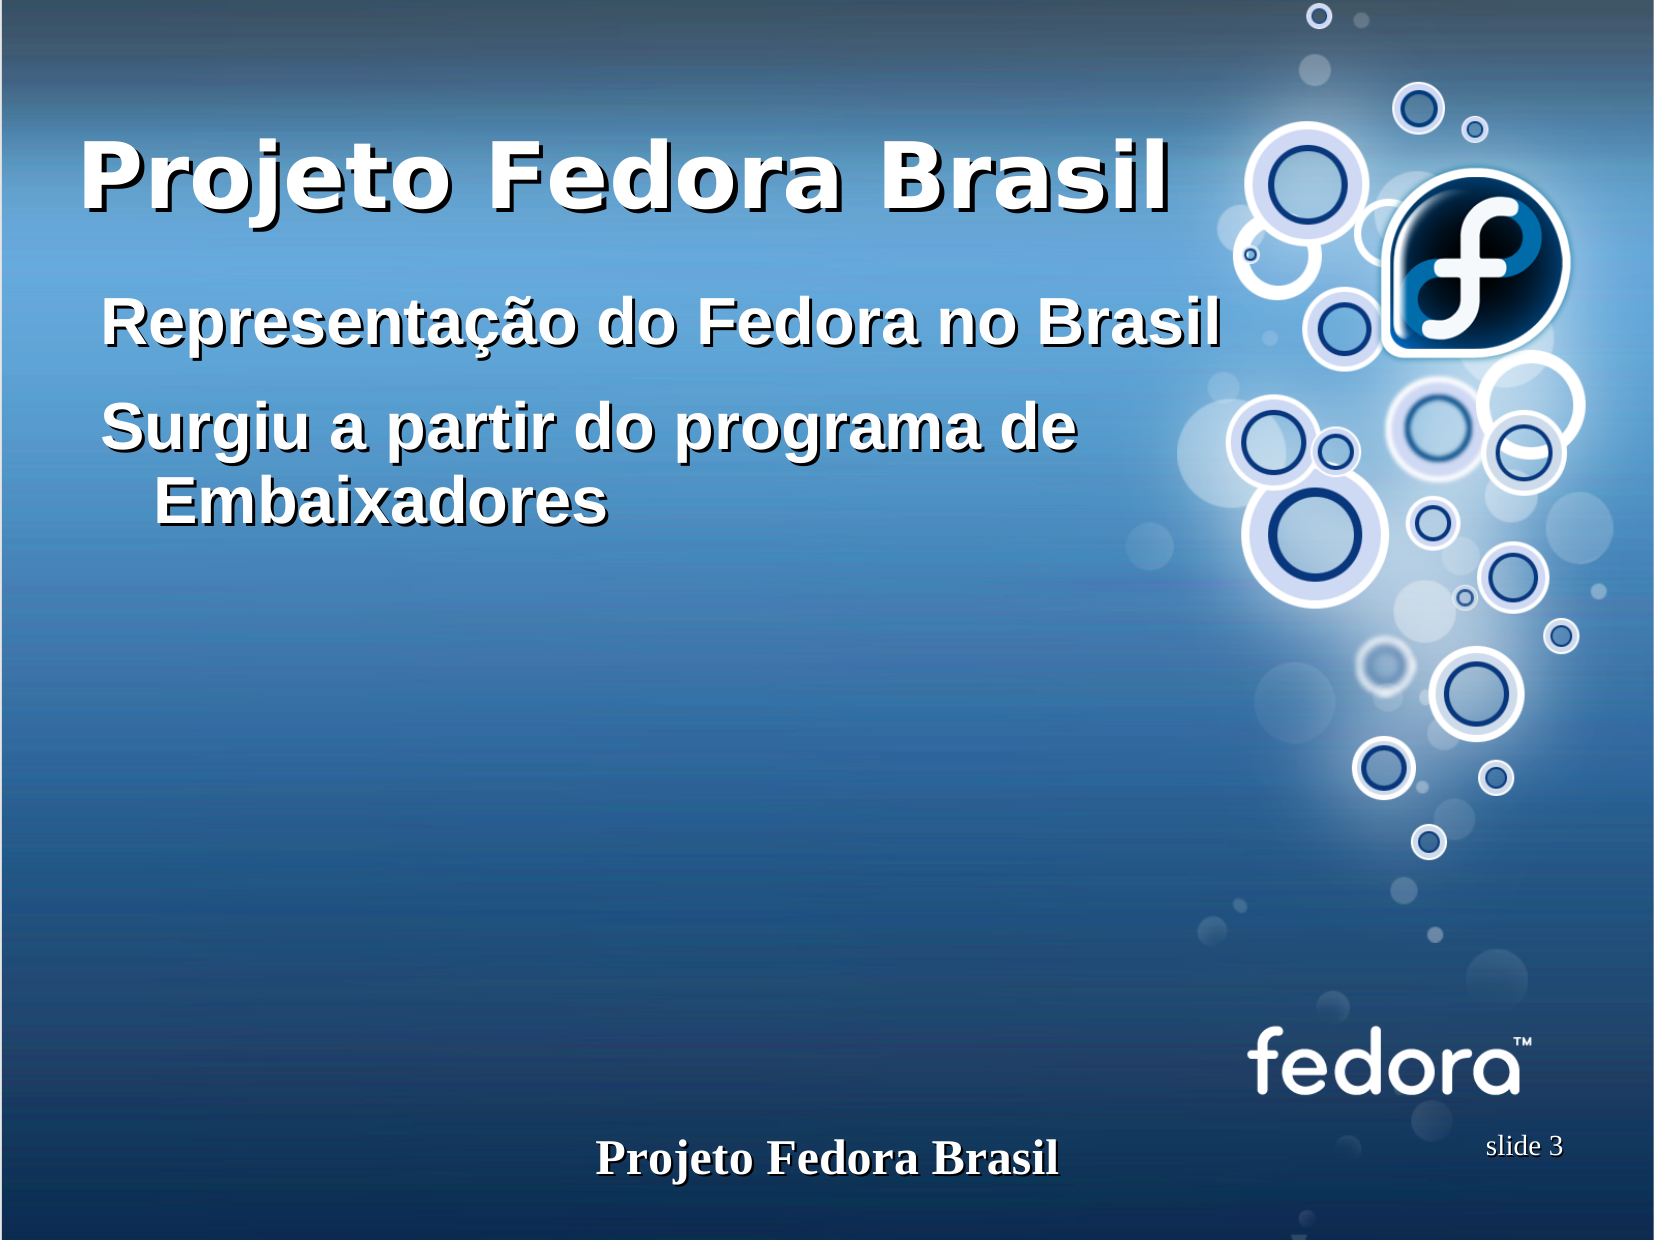

# Projeto Fedora Brasil
Representação do Fedora no Brasil
Surgiu a partir do programa de Embaixadores
3